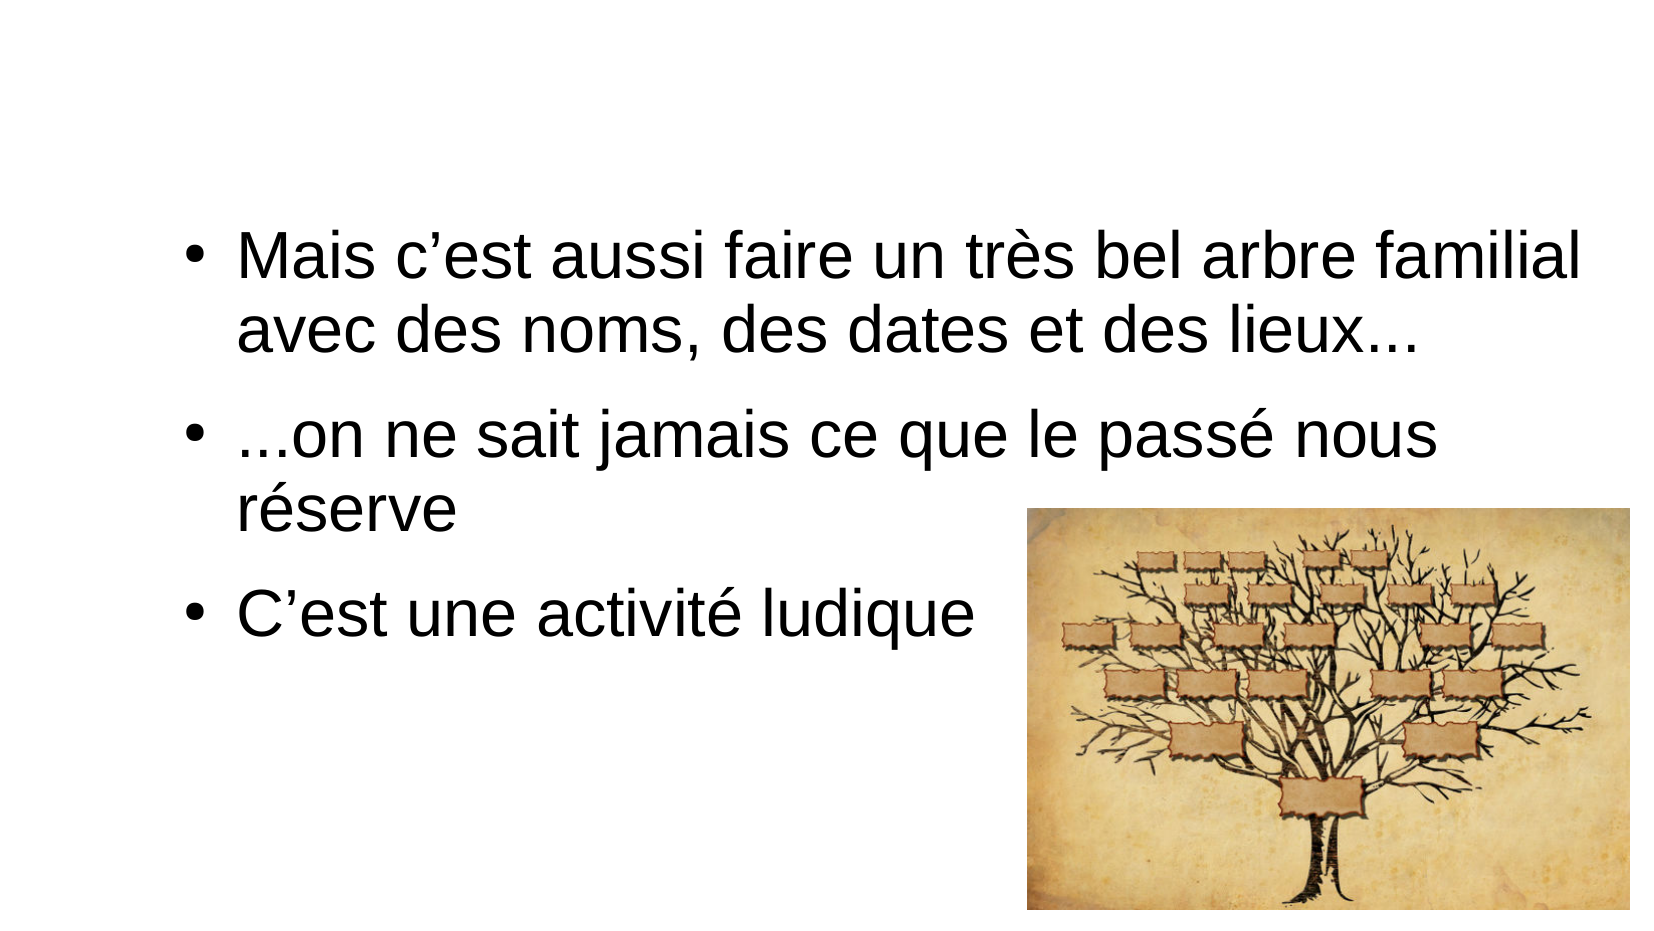

# Mais c’est aussi faire un très bel arbre familial avec des noms, des dates et des lieux...
...on ne sait jamais ce que le passé nous réserve
C’est une activité ludique